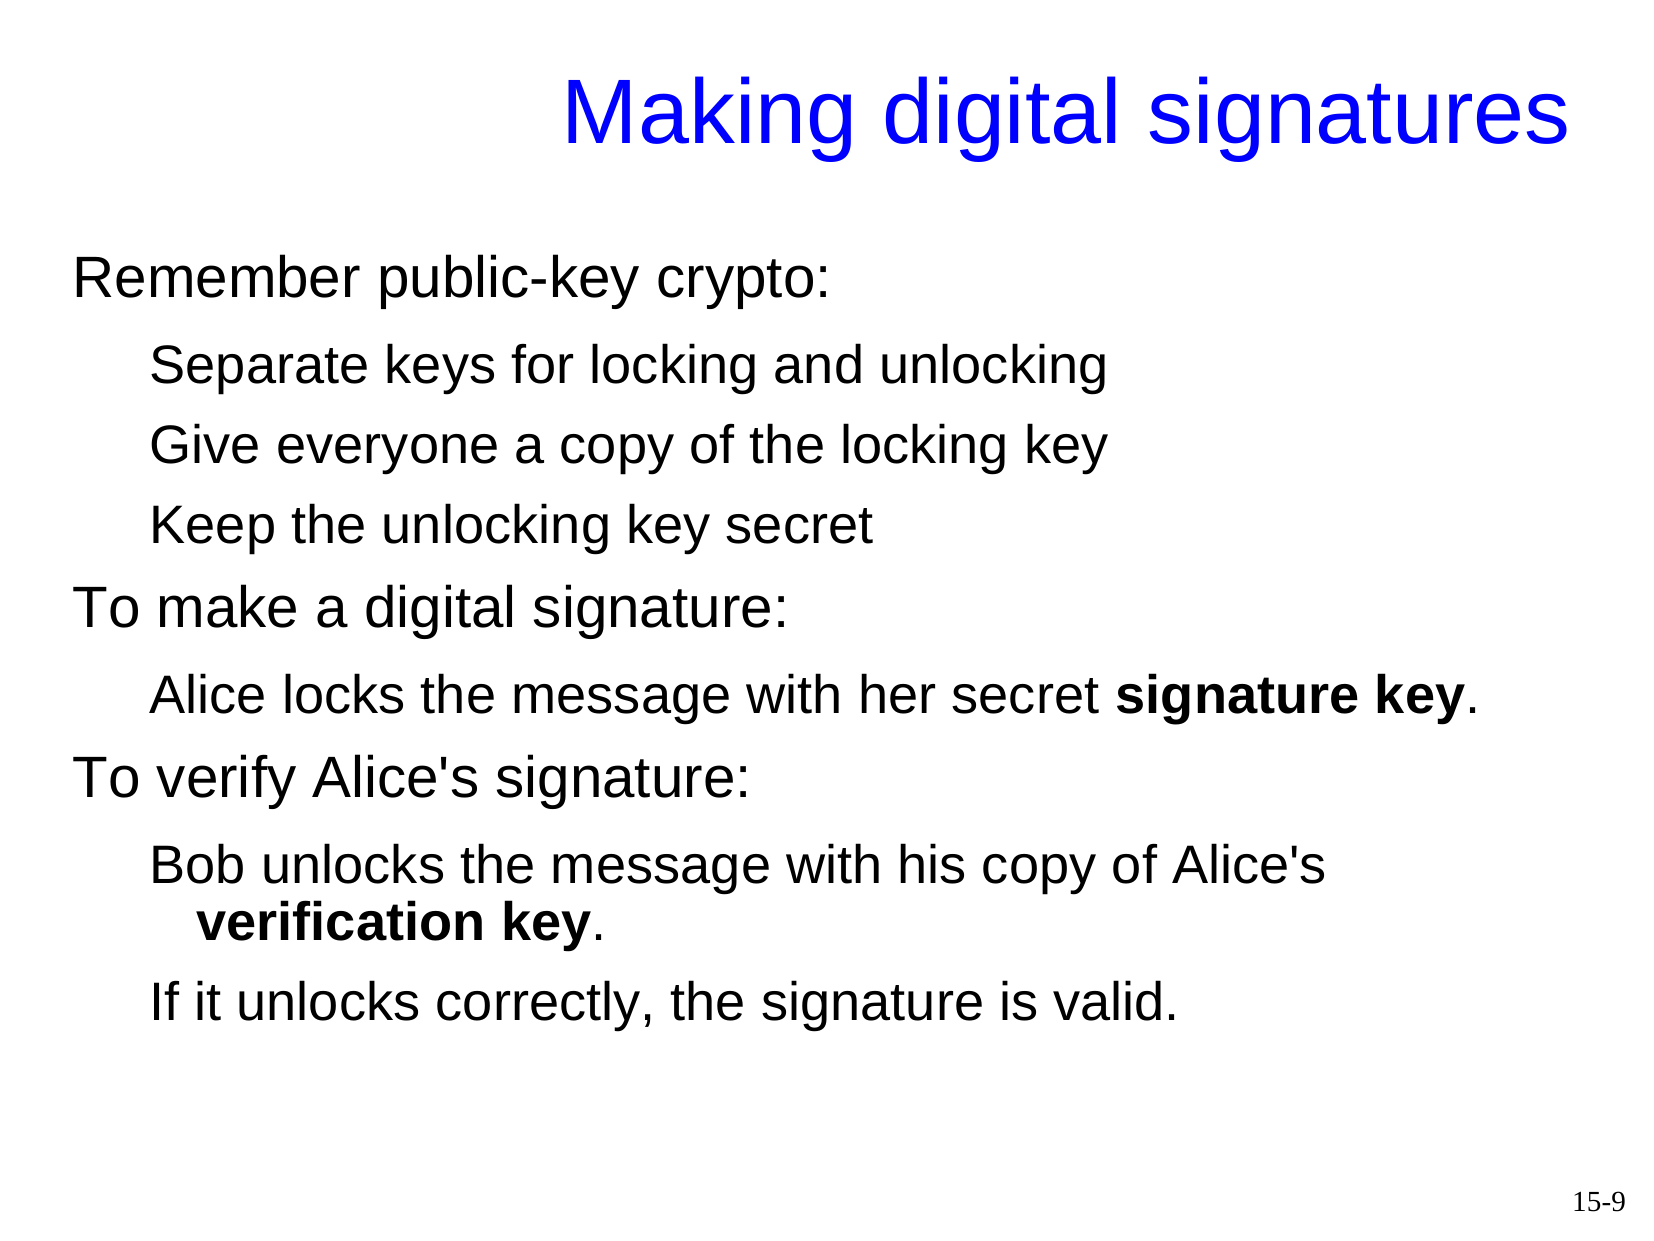

# Making digital signatures
Remember public-key crypto:
Separate keys for locking and unlocking
Give everyone a copy of the locking key
Keep the unlocking key secret
To make a digital signature:
Alice locks the message with her secret signature key.
To verify Alice's signature:
Bob unlocks the message with his copy of Alice's verification key.
If it unlocks correctly, the signature is valid.